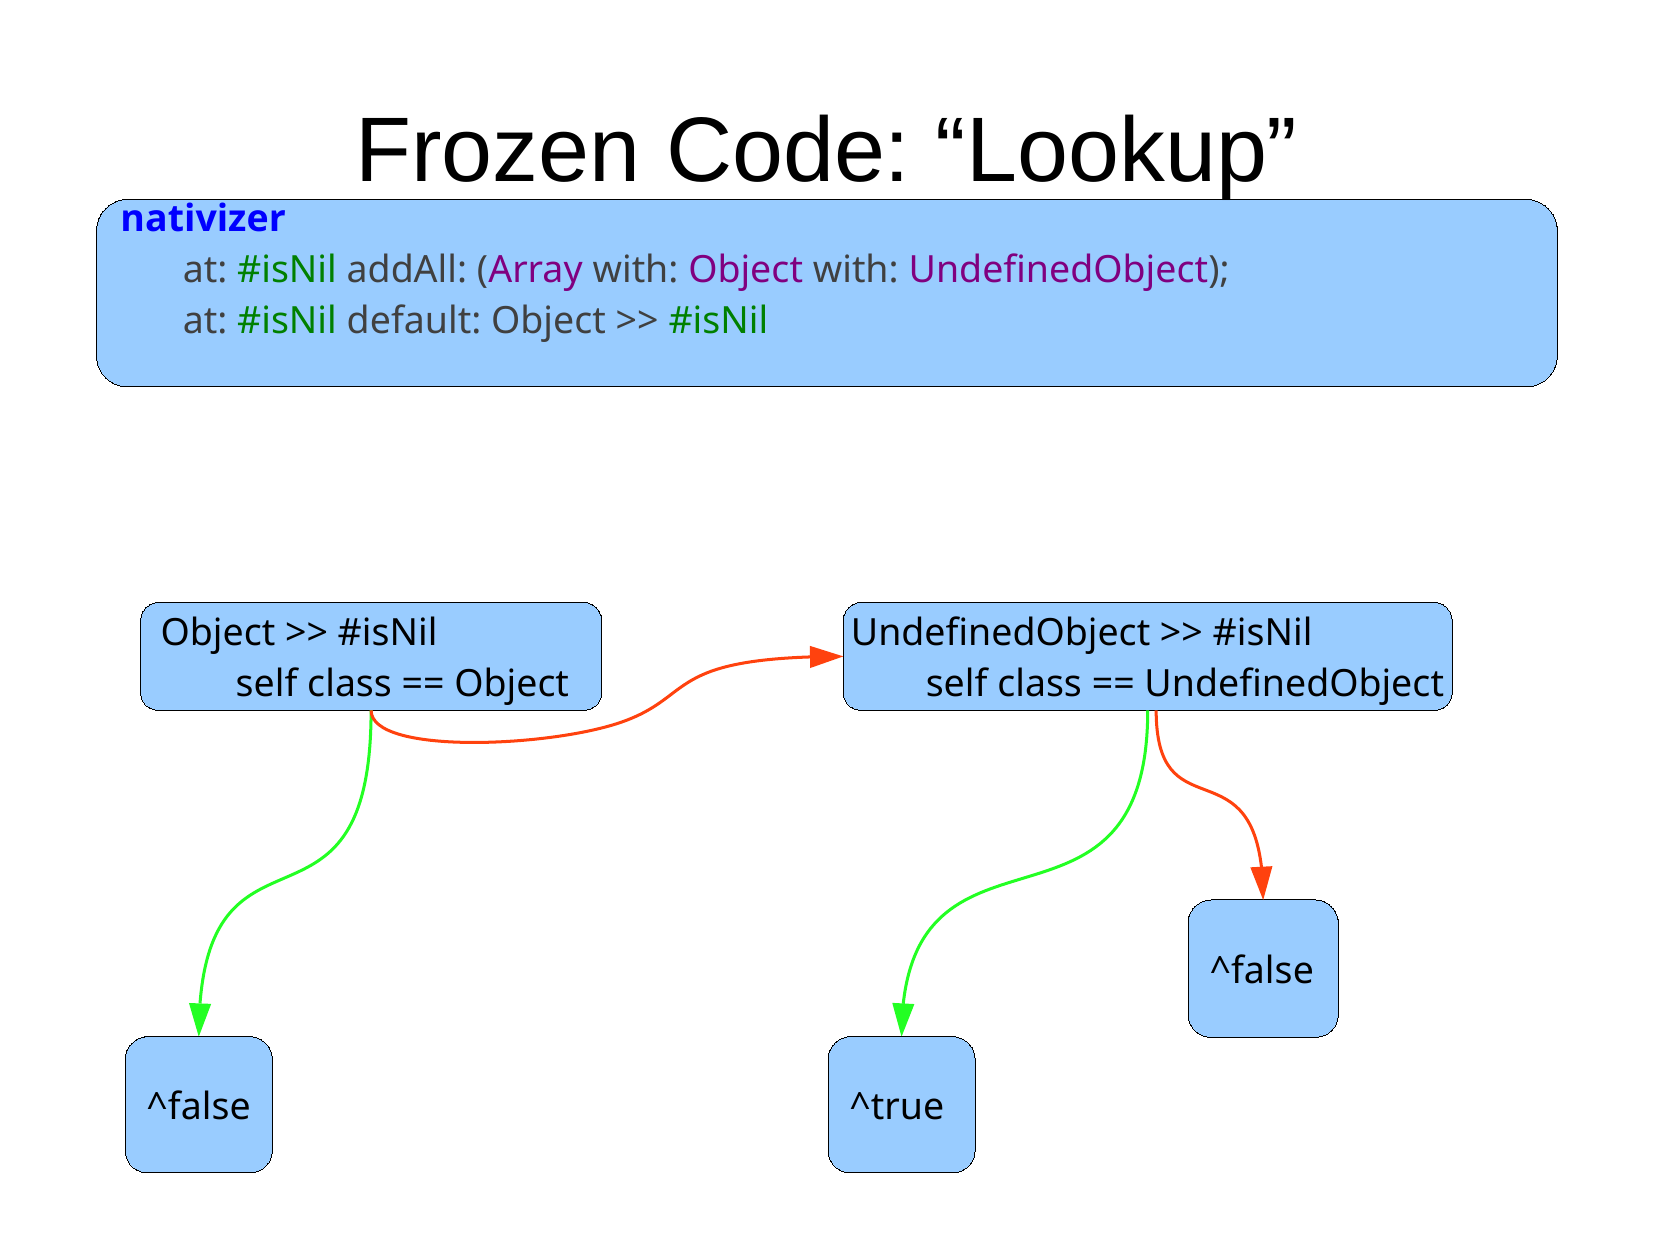

Frozen Code: “Lookup”
nativizer
		at: #isNil addAll: (Array with: Object with: UndefinedObject);
		at: #isNil default: Object >> #isNil
Object >> #isNil
	self class == Object
UndefinedObject >> #isNil
	self class == UndefinedObject
^false
^false
^true